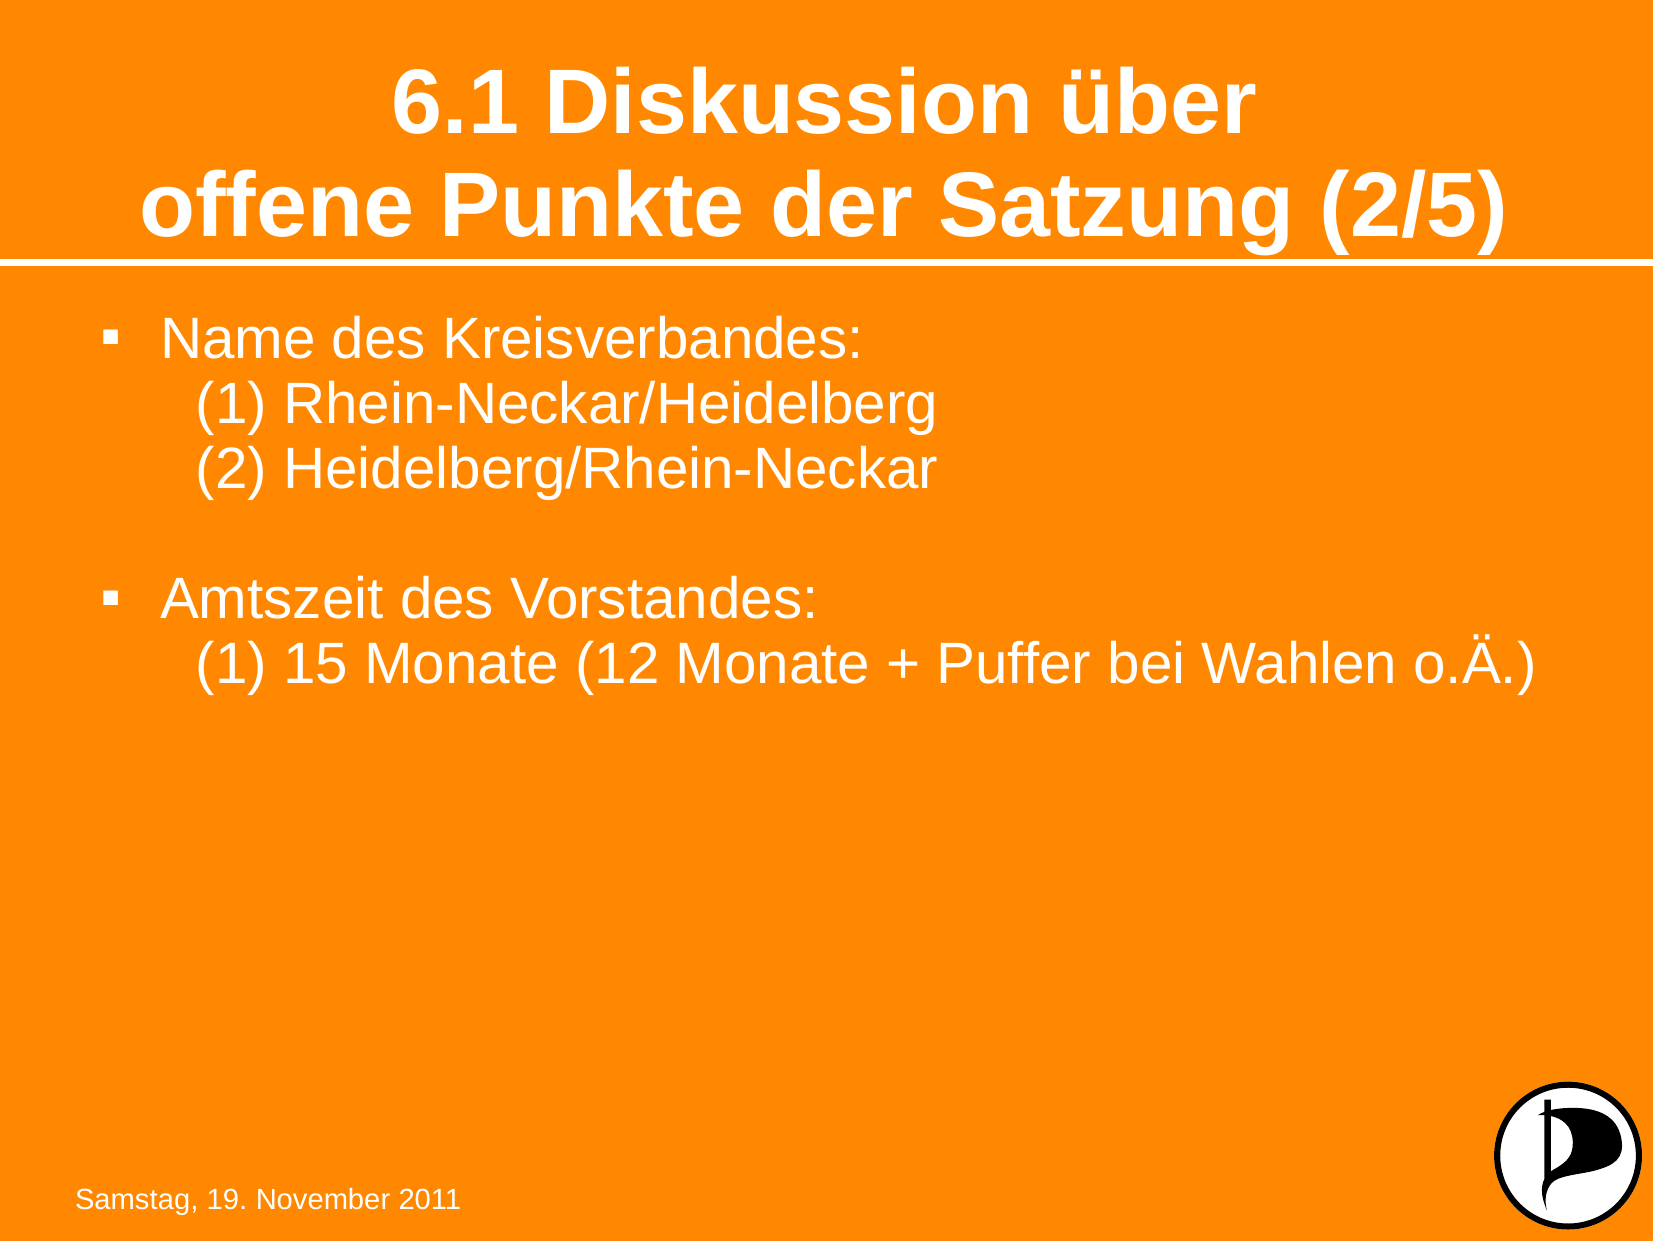

# 6.1 Diskussion über offene Punkte der Satzung (2/5)
Name des Kreisverbandes:
 Rhein-Neckar/Heidelberg
 Heidelberg/Rhein-Neckar
Amtszeit des Vorstandes:
 15 Monate (12 Monate + Puffer bei Wahlen o.Ä.)